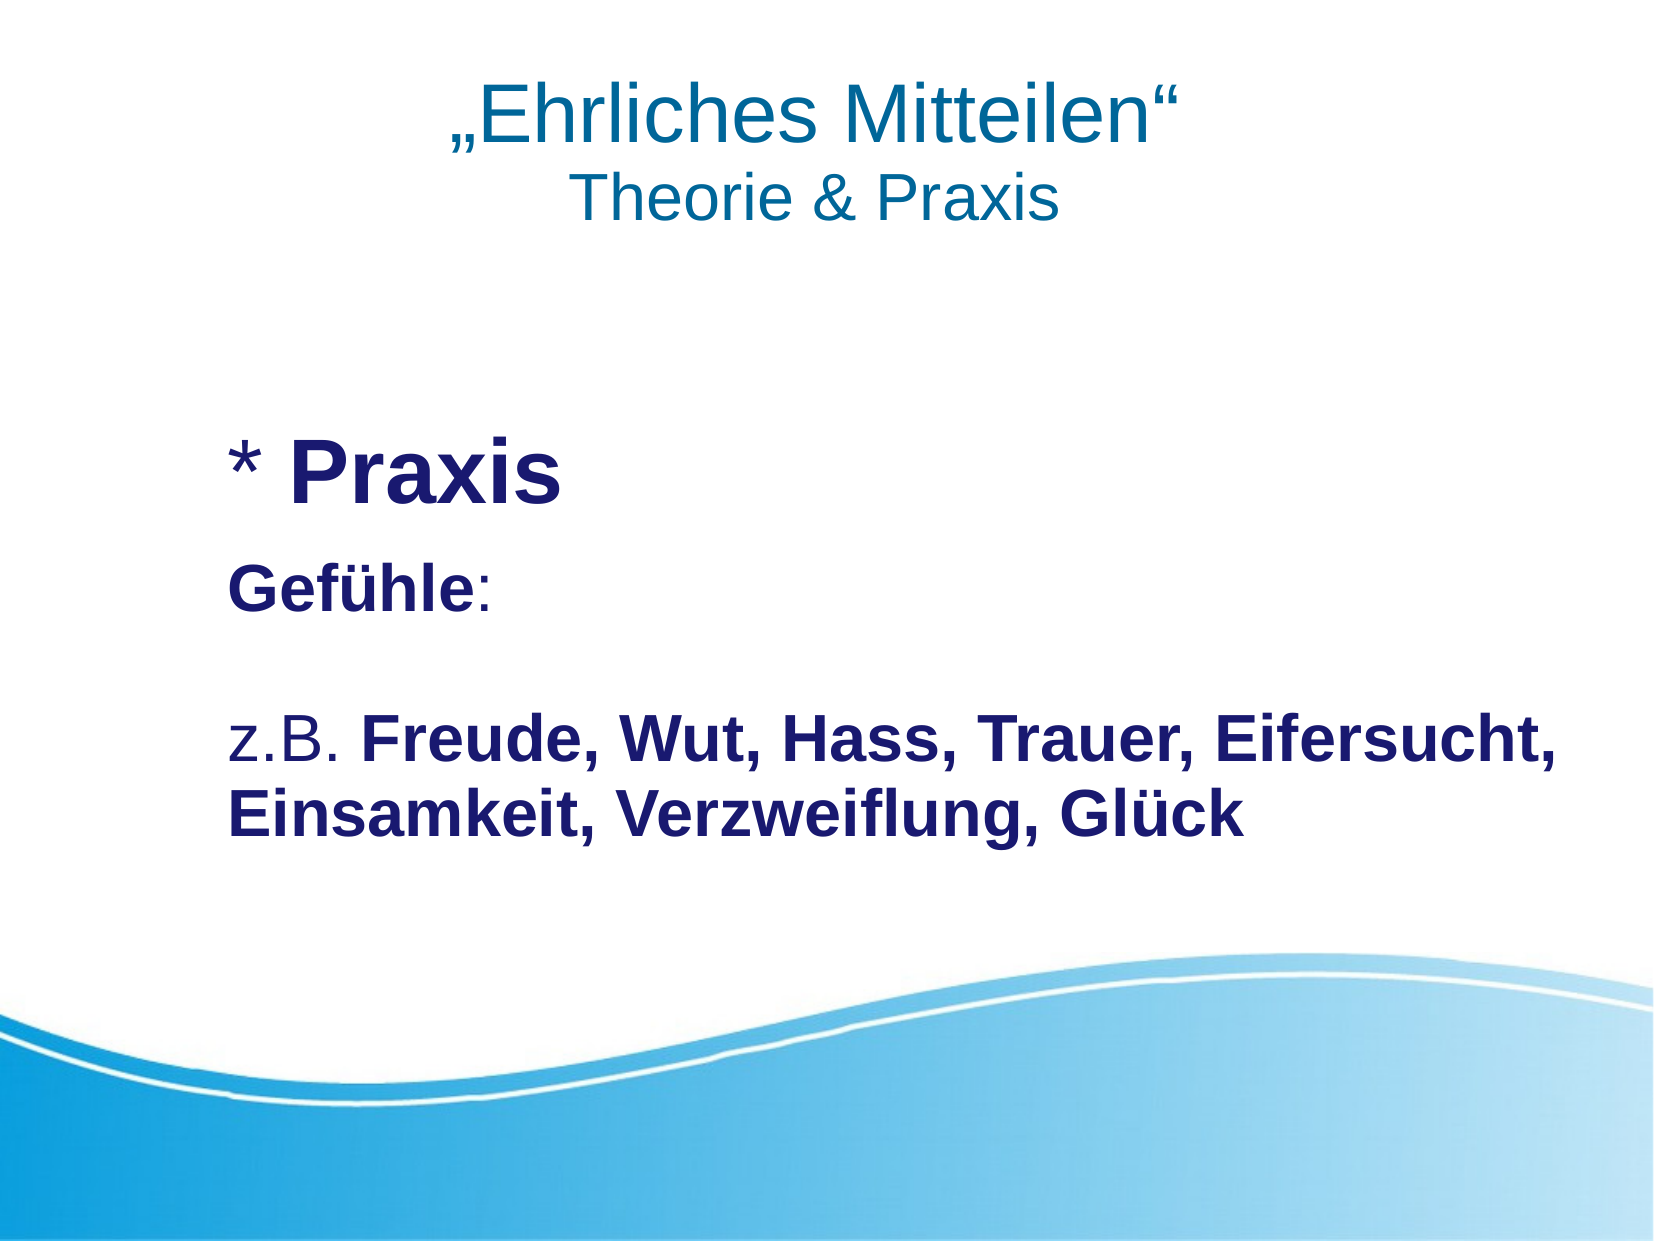

# „Ehrliches Mitteilen“ Theorie & Praxis
* Praxis
Gefühle:
z.B. Freude, Wut, Hass, Trauer, Eifersucht, Einsamkeit, Verzweiflung, Glück